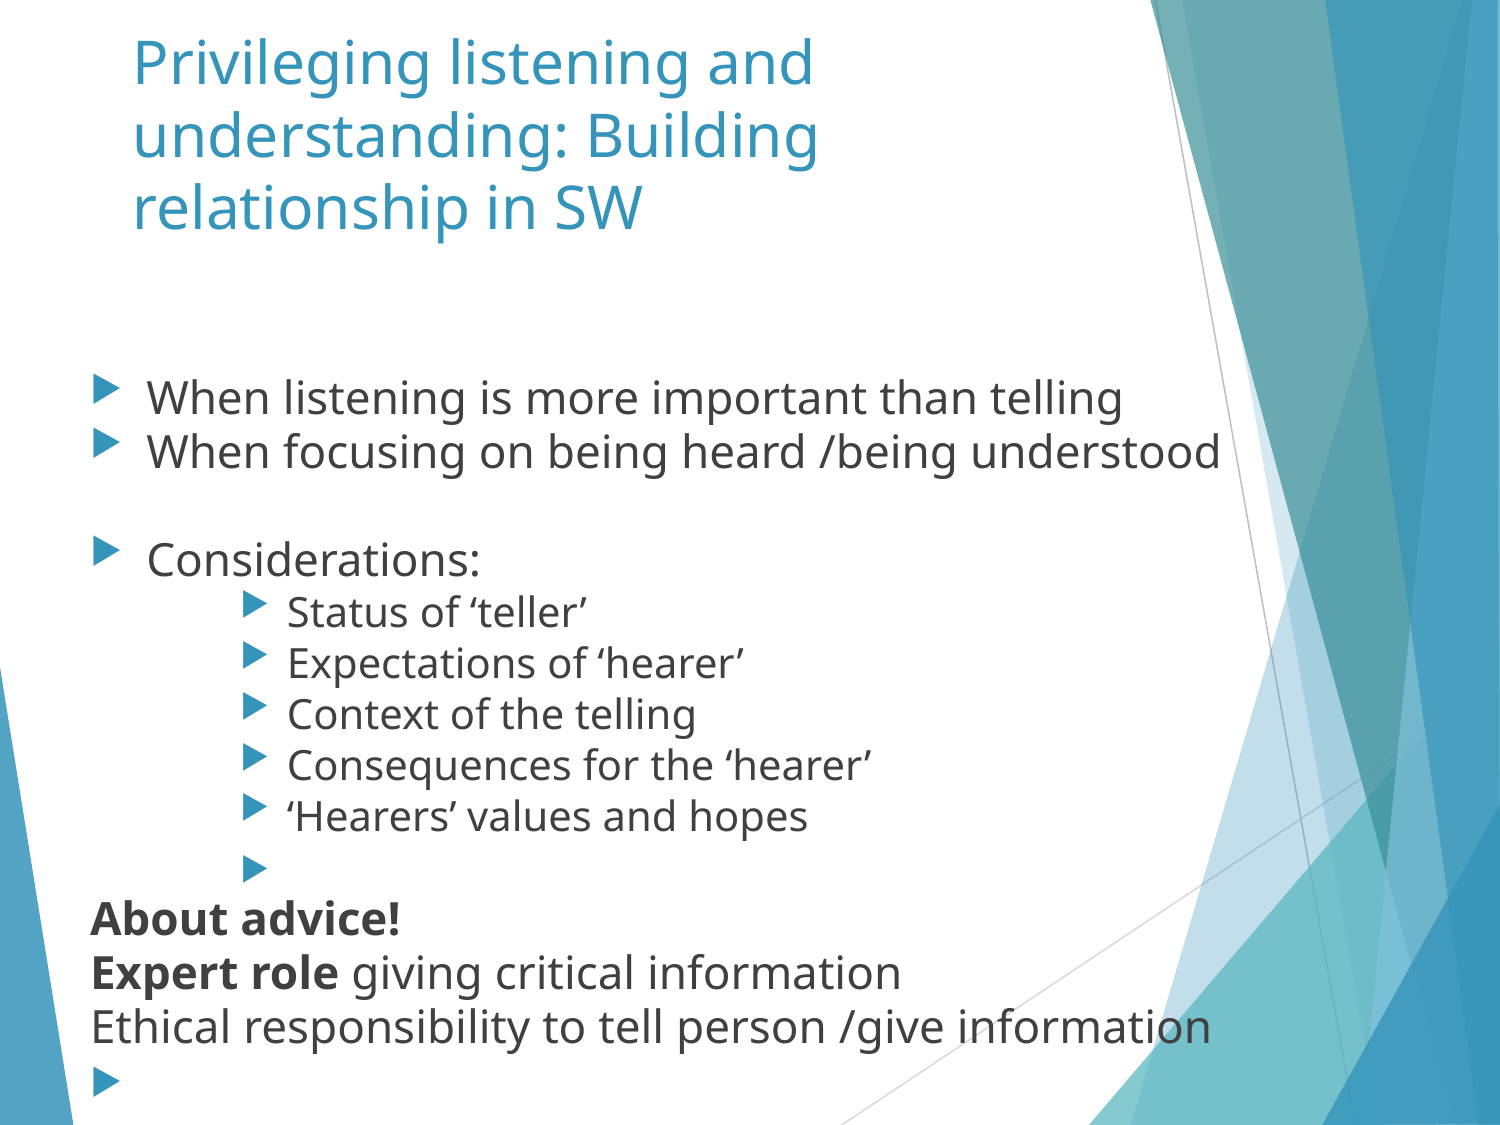

# Privileging listening and understanding: Building relationship in SW
When listening is more important than telling
When focusing on being heard /being understood
Considerations:
Status of ‘teller’
Expectations of ‘hearer’
Context of the telling
Consequences for the ‘hearer’
‘Hearers’ values and hopes
About advice!
Expert role giving critical information
Ethical responsibility to tell person /give information